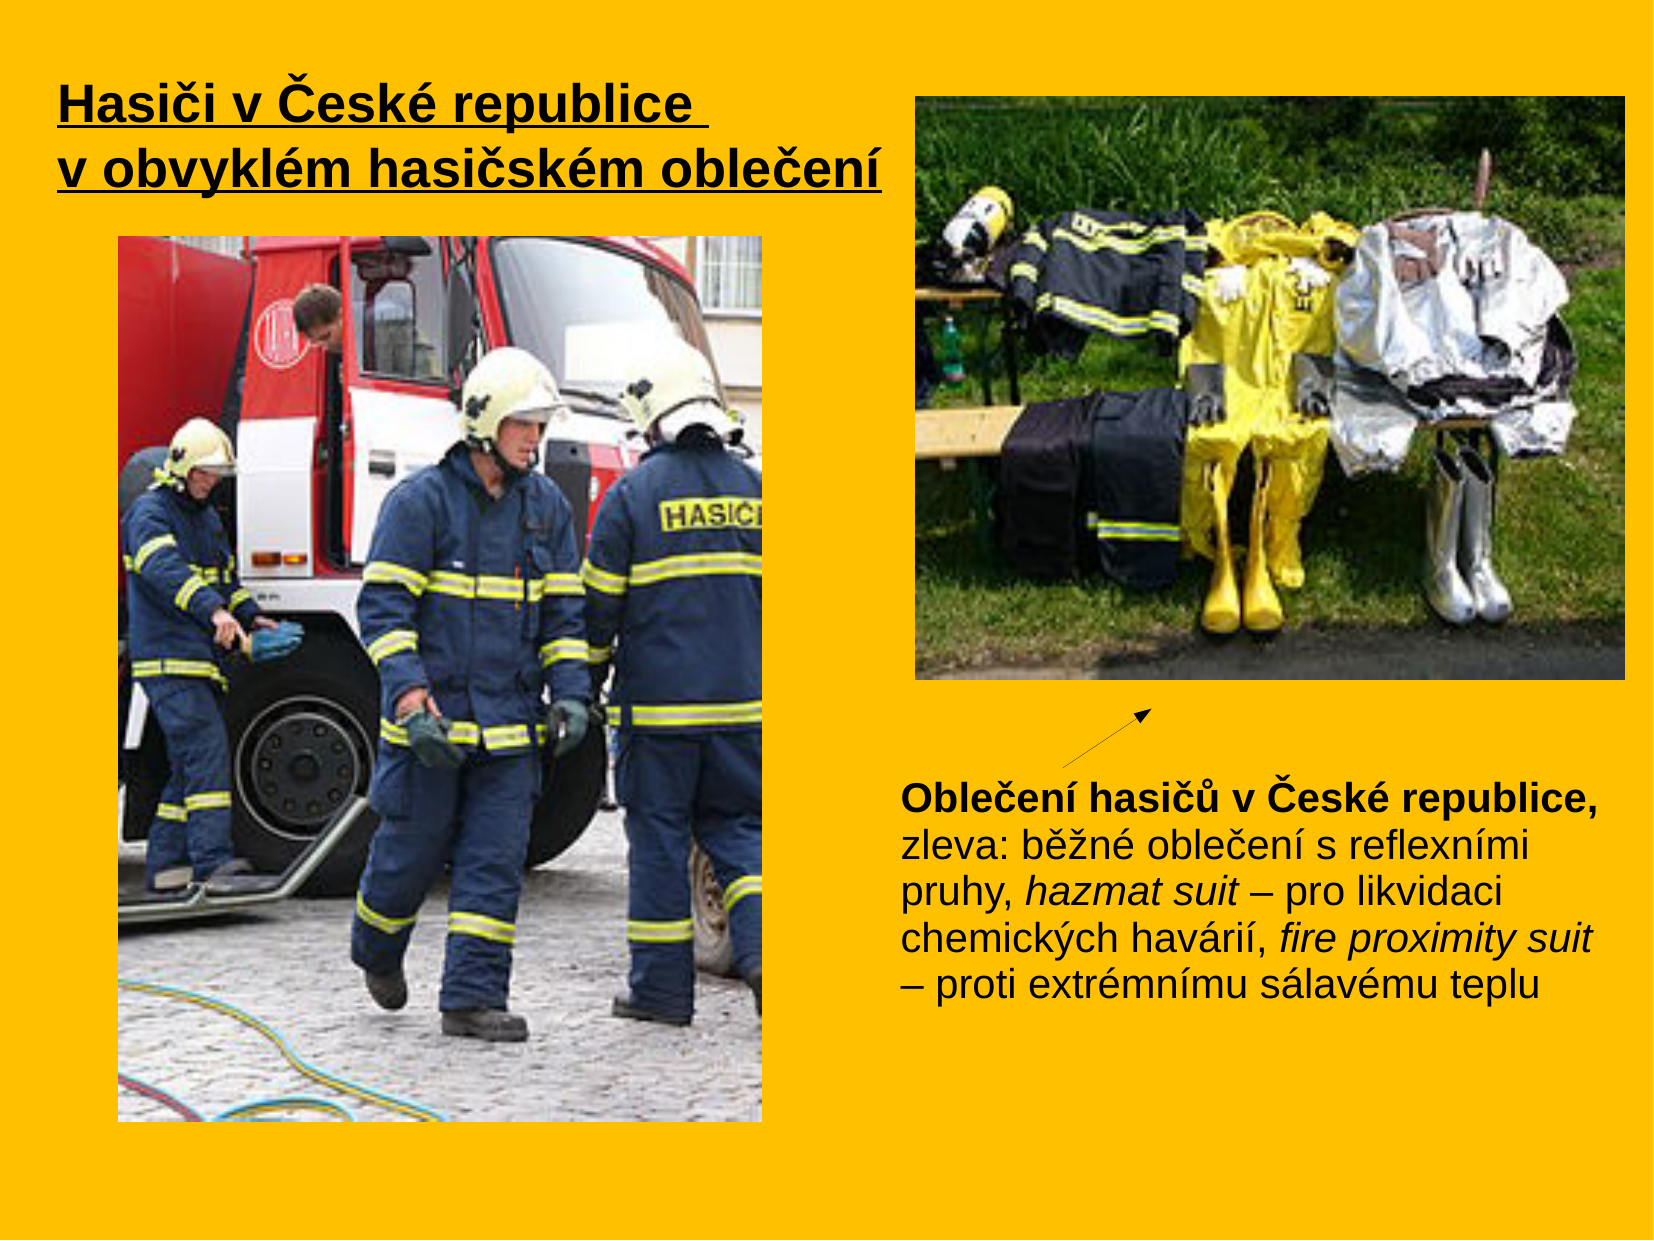

# Hasiči v České republice v obvyklém hasičském oblečení
Oblečení hasičů v České republice, zleva: běžné oblečení s reflexními pruhy, hazmat suit – pro likvidaci chemických havárií, fire proximity suit – proti extrémnímu sálavému teplu